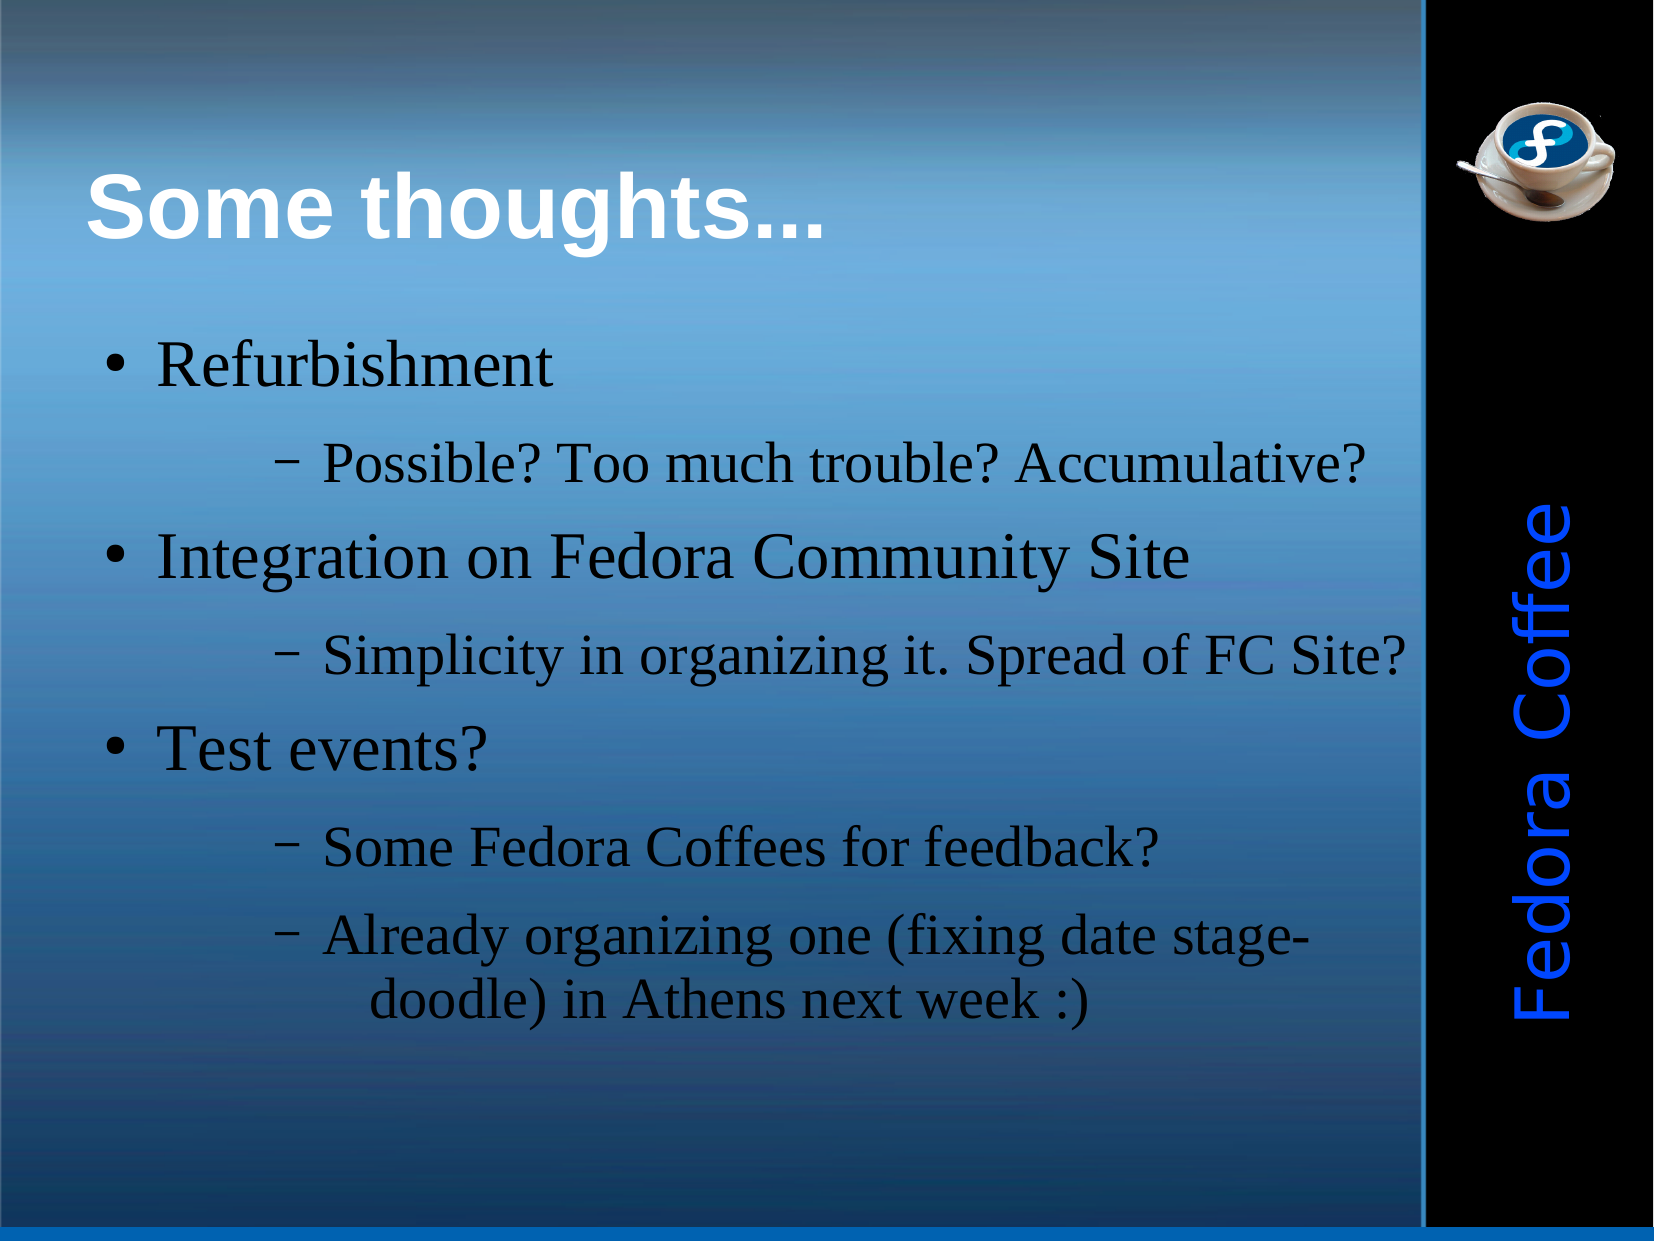

# Some thoughts...
Refurbishment
Possible? Too much trouble? Accumulative?
Integration on Fedora Community Site
Simplicity in organizing it. Spread of FC Site?
Test events?
Some Fedora Coffees for feedback?
Already organizing one (fixing date stage- doodle) in Athens next week :)
Fedora Coffee